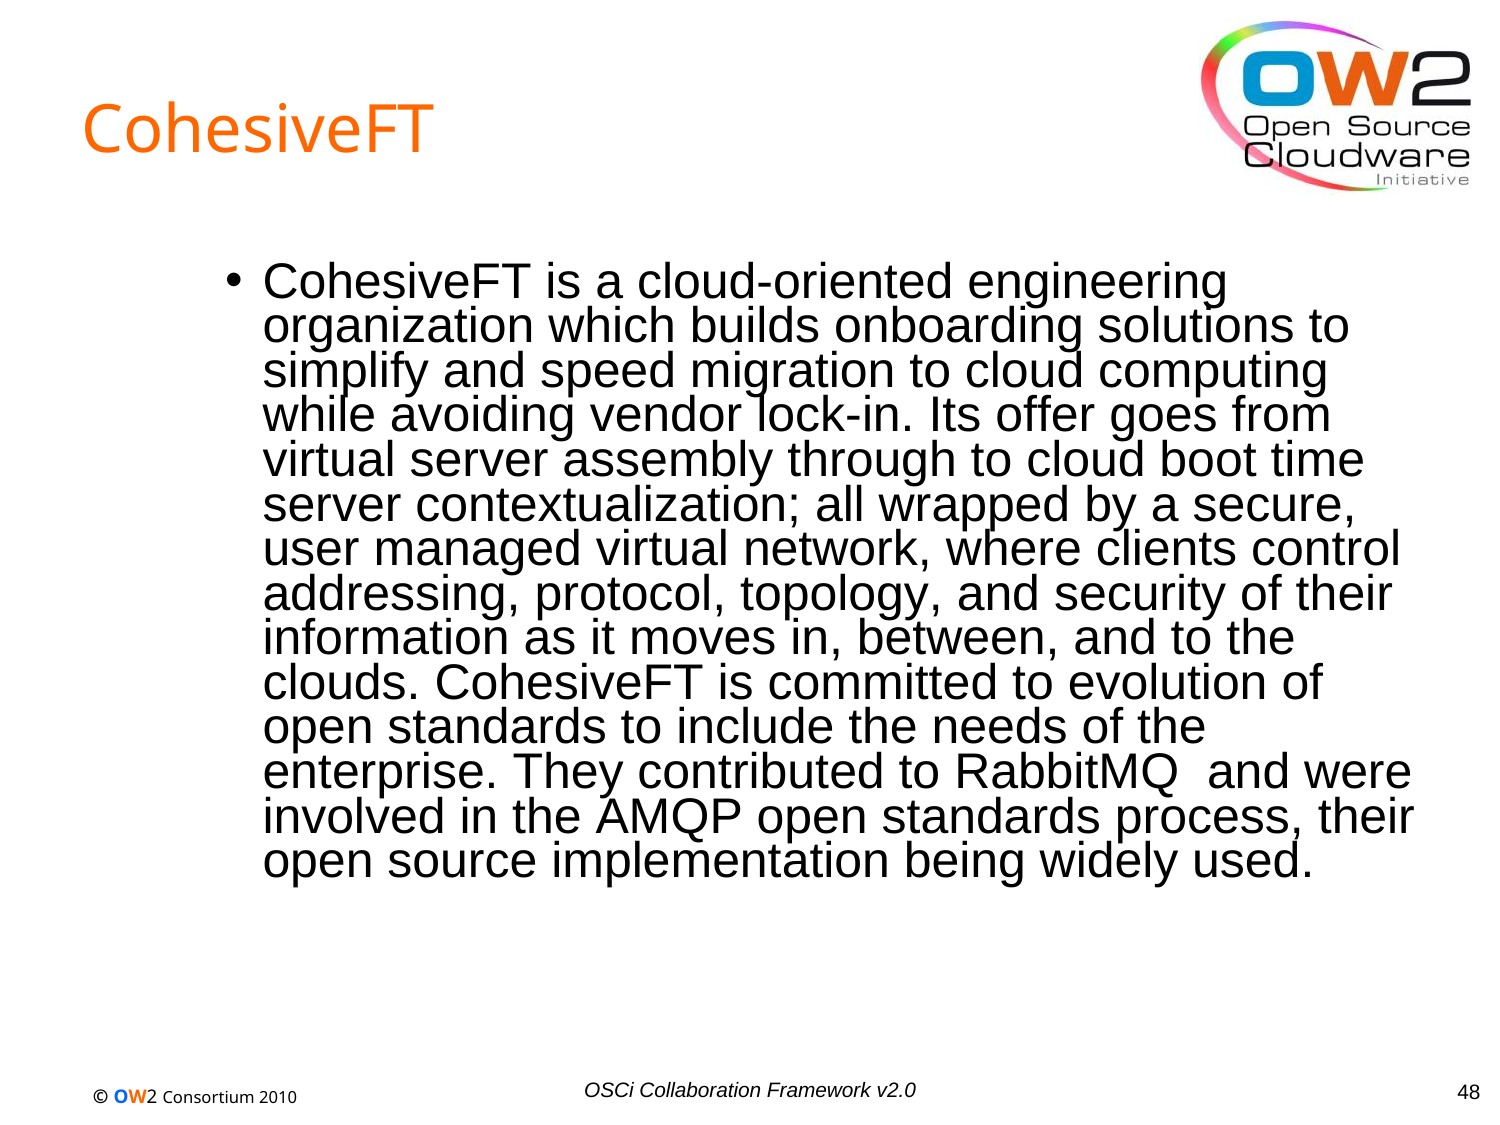

# CohesiveFT
CohesiveFT is a cloud-oriented engineering organization which builds onboarding solutions to simplify and speed migration to cloud computing while avoiding vendor lock-in. Its offer goes from virtual server assembly through to cloud boot time server contextualization; all wrapped by a secure, user managed virtual network, where clients control addressing, protocol, topology, and security of their information as it moves in, between, and to the clouds. CohesiveFT is committed to evolution of open standards to include the needs of the enterprise. They contributed to RabbitMQ and were involved in the AMQP open standards process, their open source implementation being widely used.